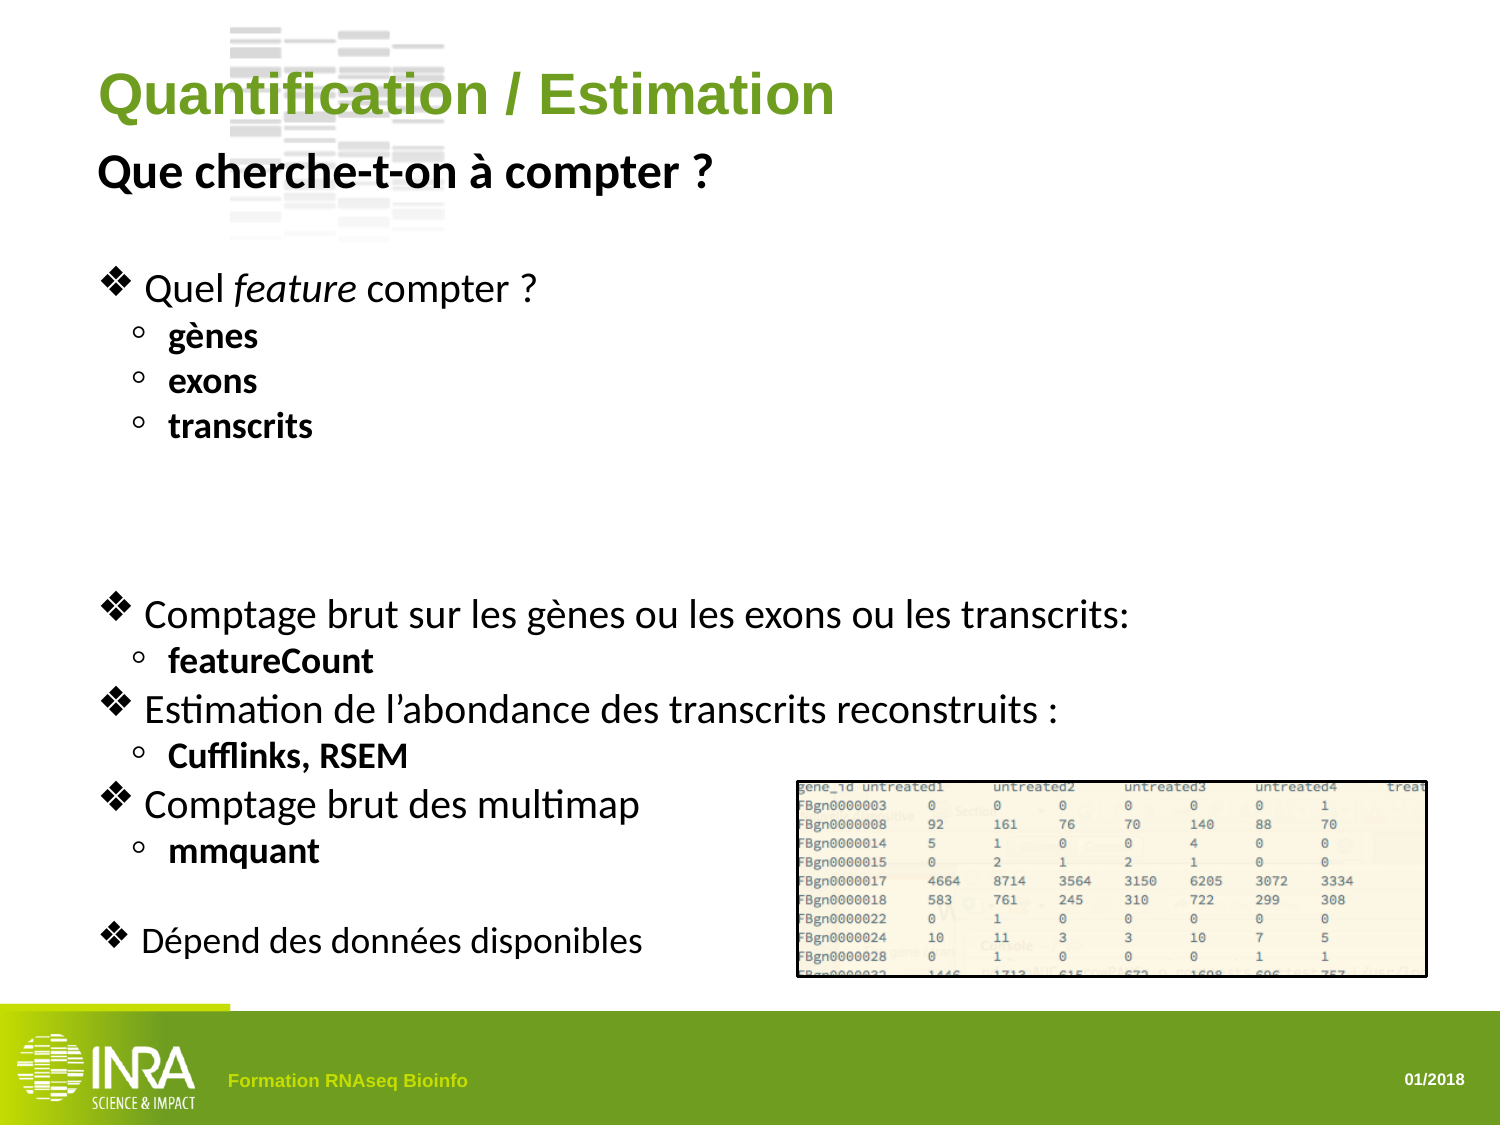

Quantification / Estimation
Que cherche-t-on à compter ?
 Quel feature compter ?
gènes
exons
transcrits
 Comptage brut sur les gènes ou les exons ou les transcrits:
featureCount
 Estimation de l’abondance des transcrits reconstruits :
Cufflinks, RSEM
 Comptage brut des multimap
mmquant
 Dépend des données disponibles